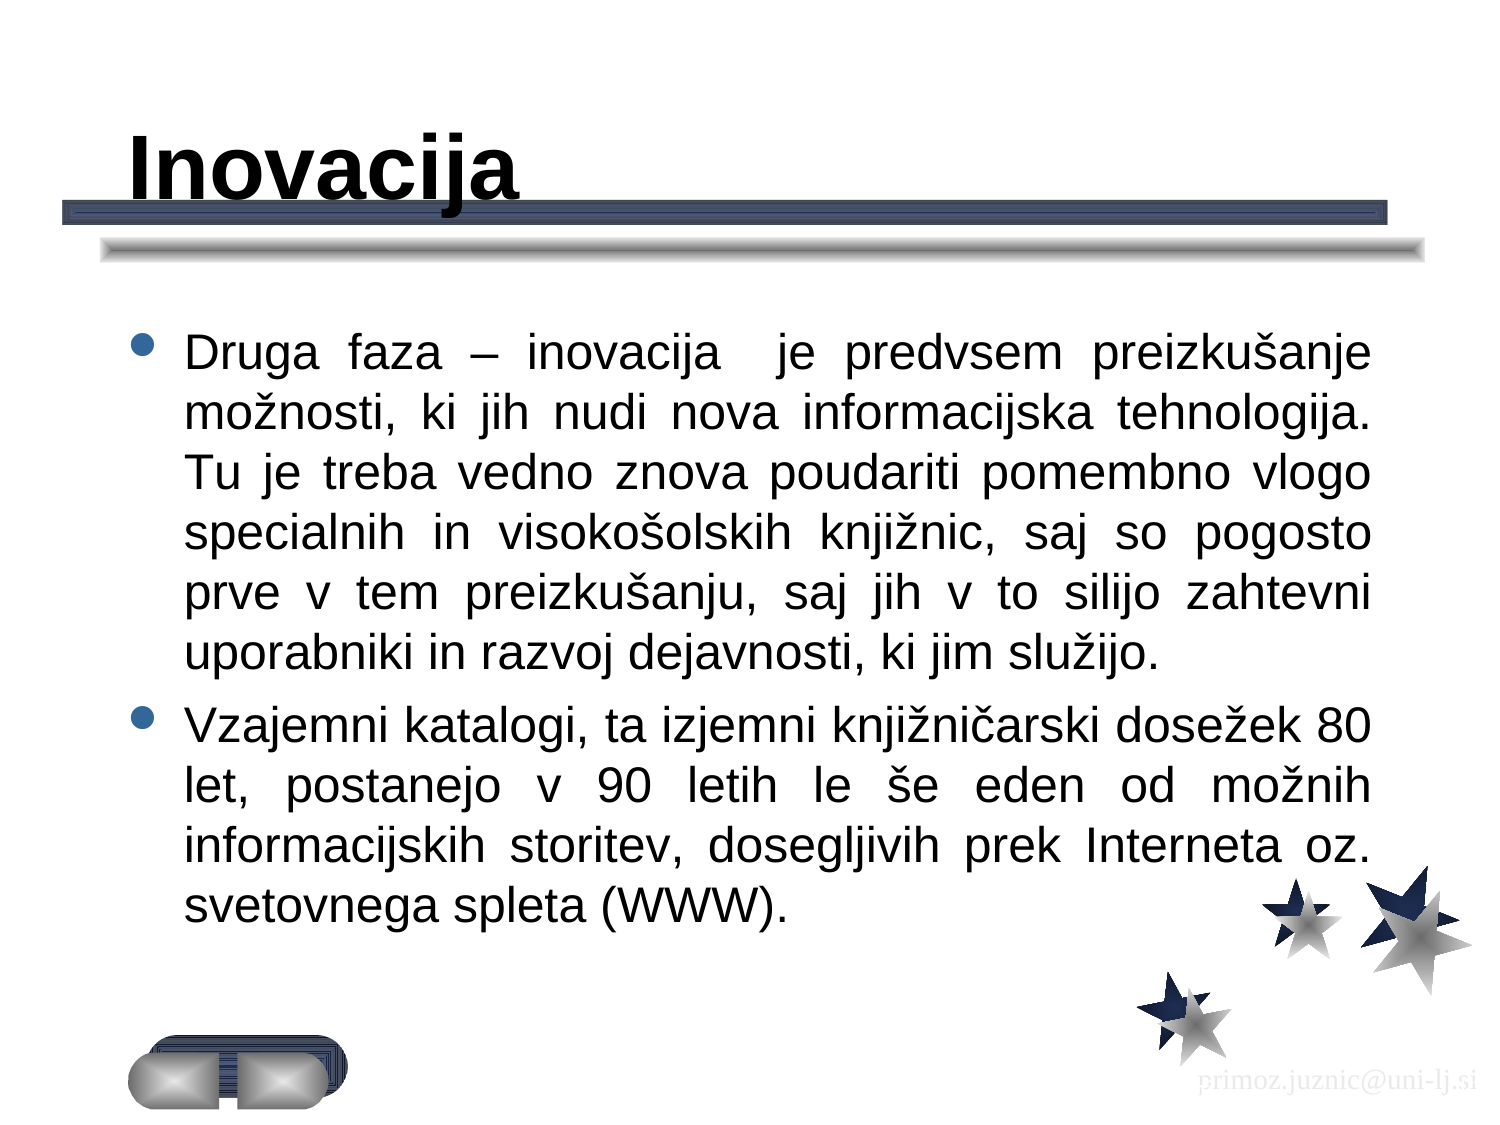

# Inovacija
Druga faza – inovacija je predvsem preizkušanje možnosti, ki jih nudi nova informacijska tehnologija. Tu je treba vedno znova poudariti pomembno vlogo specialnih in visokošolskih knjižnic, saj so pogosto prve v tem preizkušanju, saj jih v to silijo zahtevni uporabniki in razvoj dejavnosti, ki jim služijo.
Vzajemni katalogi, ta izjemni knjižničarski dosežek 80 let, postanejo v 90 letih le še eden od možnih informacijskih storitev, dosegljivih prek Interneta oz. svetovnega spleta (WWW).
Primoz Juznic, BINK, FF, Univerza v Ljubljani